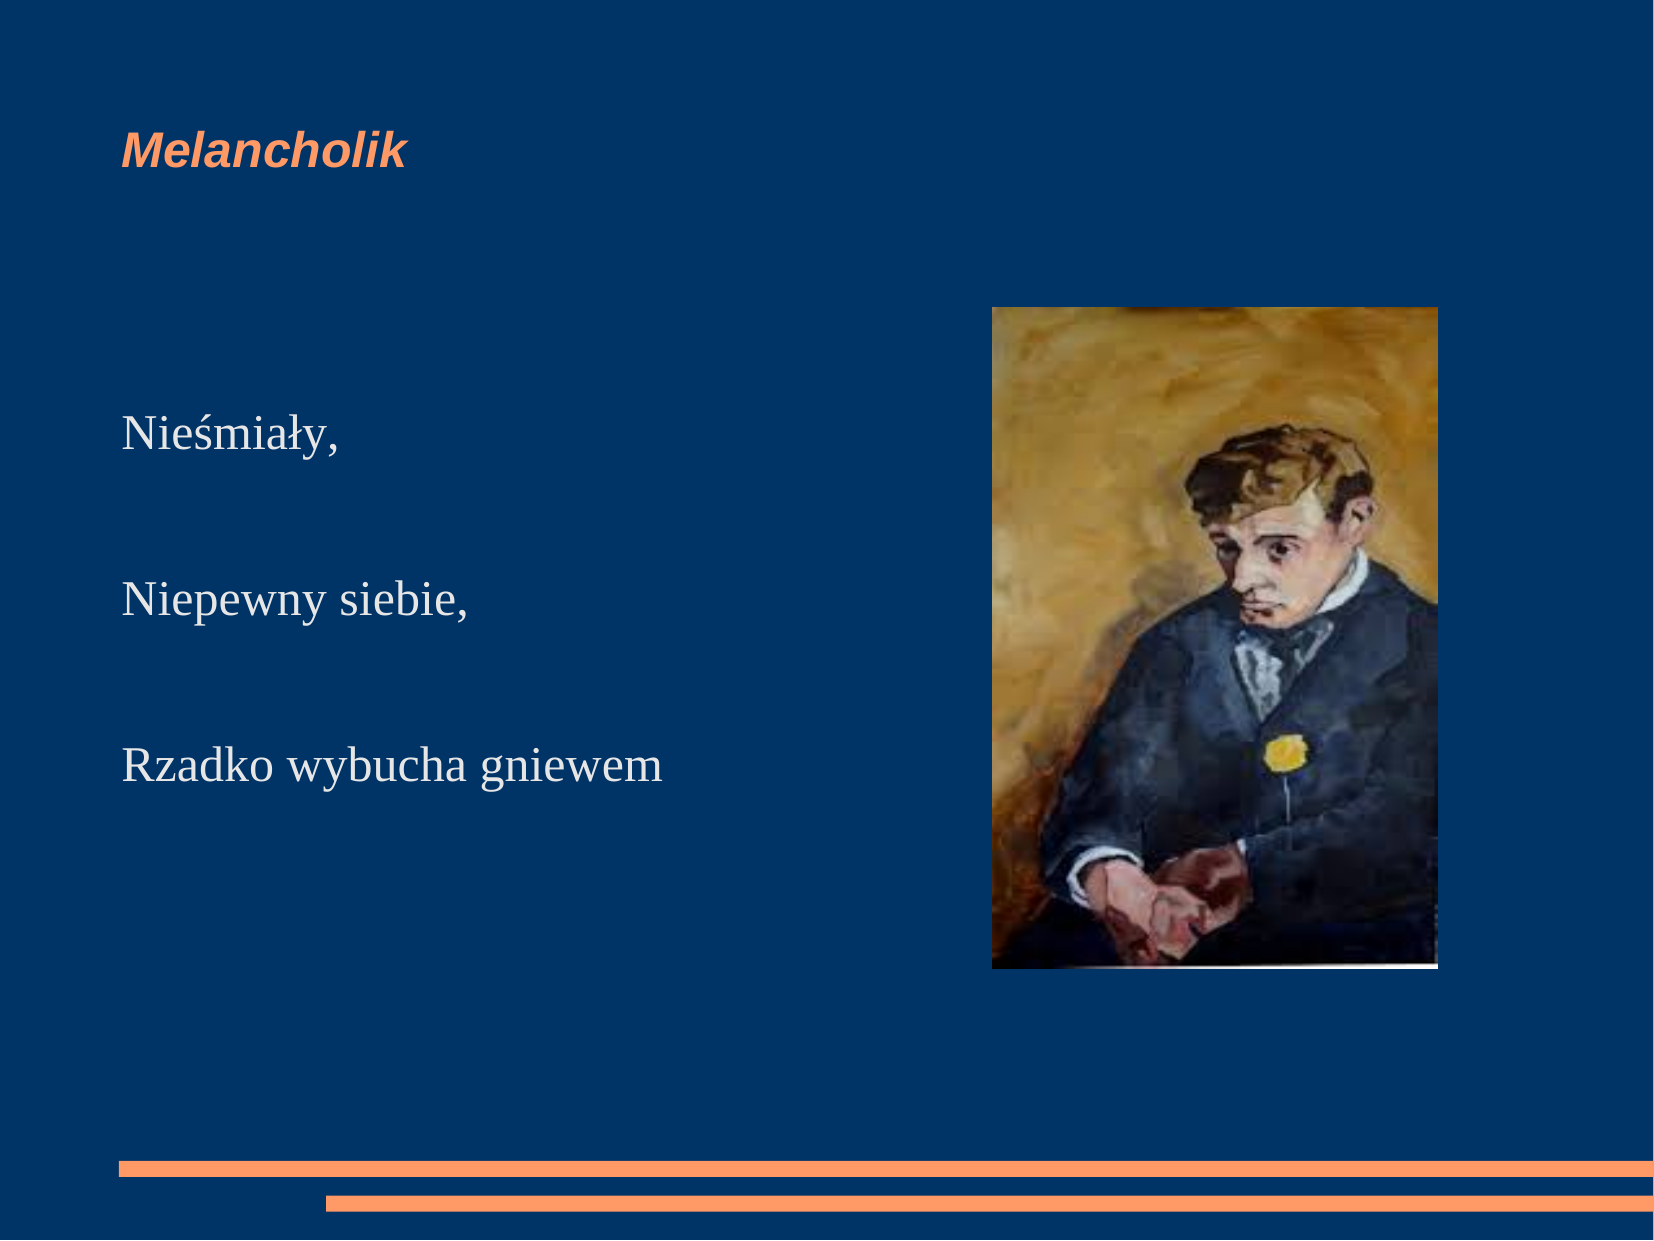

# Melancholik
Nieśmiały,
Niepewny siebie,
Rzadko wybucha gniewem